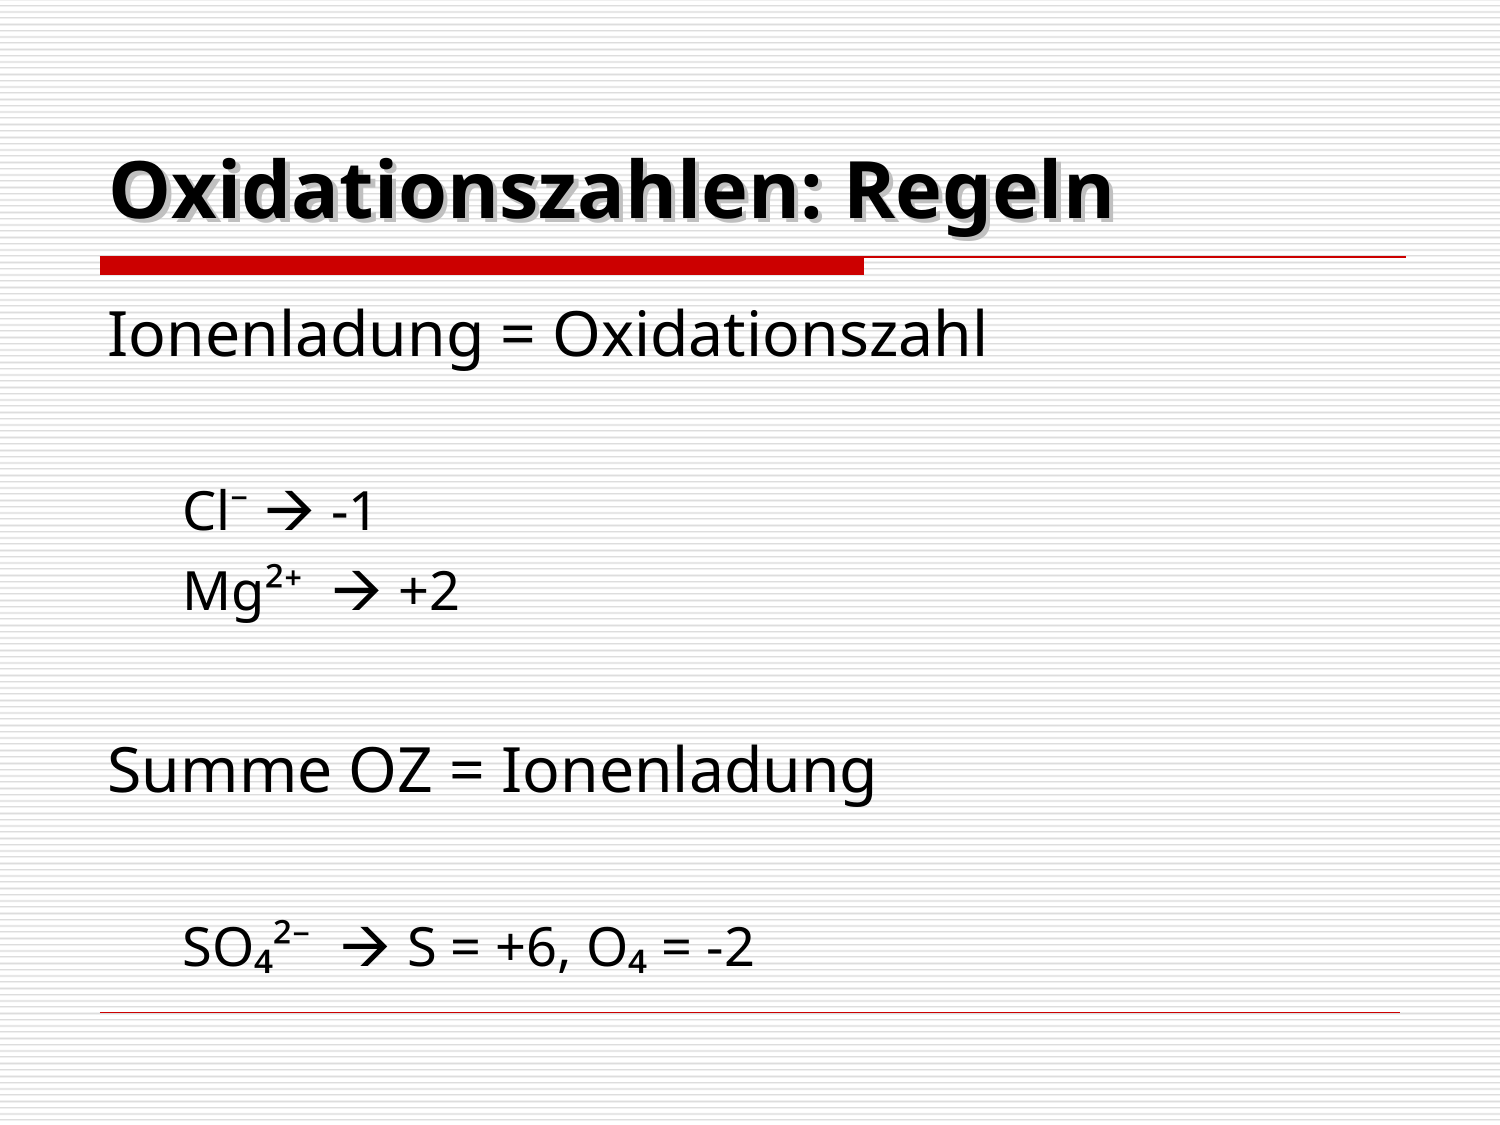

# Oxidationszahlen: Regeln
Ionenladung = Oxidationszahl
Cl⁻  -1
Mg²⁺  +2
Summe OZ = Ionenladung
SO₄²⁻  S = +6, O₄ = -2